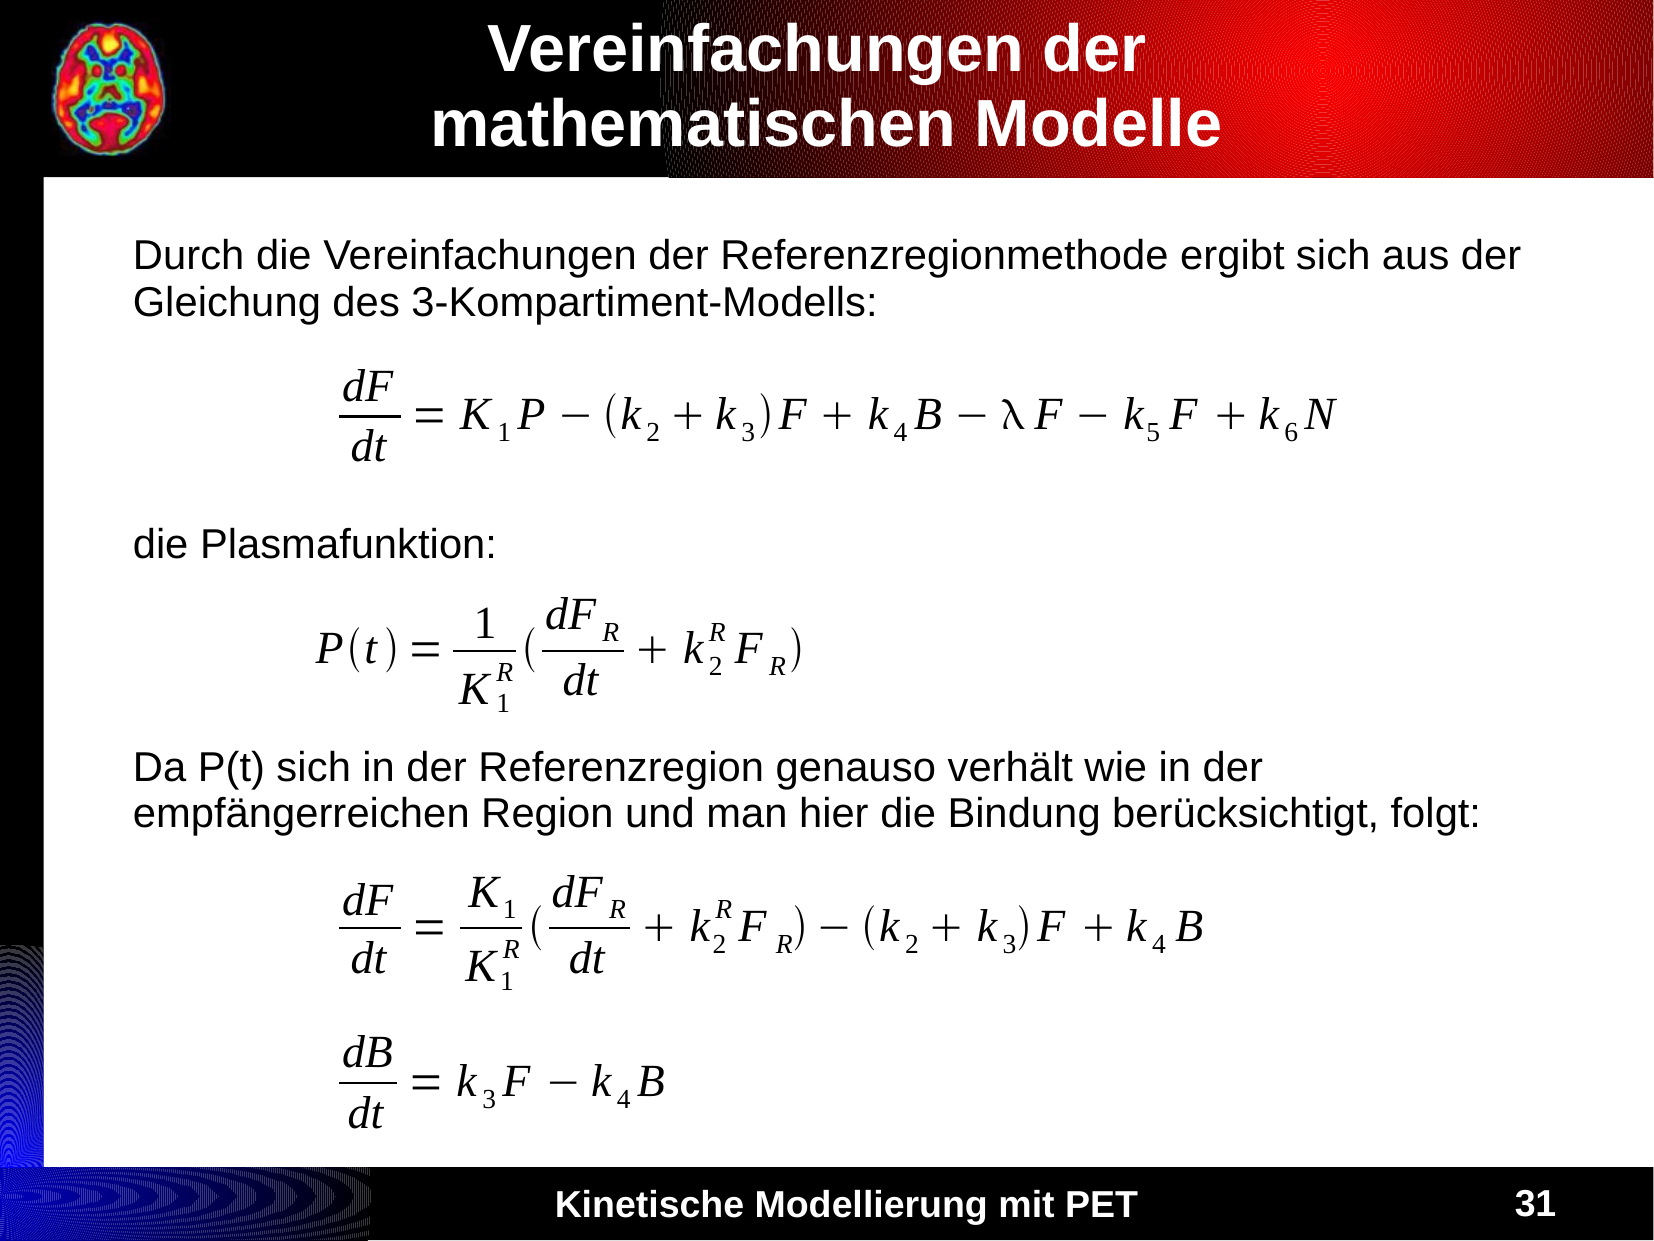

# Vereinfachungen der mathematischen Modelle
Durch die Vereinfachungen der Referenzregionmethode ergibt sich aus der Gleichung des 3-Kompartiment-Modells:
die Plasmafunktion:
Da P(t) sich in der Referenzregion genauso verhält wie in der empfängerreichen Region und man hier die Bindung berücksichtigt, folgt:
Kinetische Modellierung mit PET